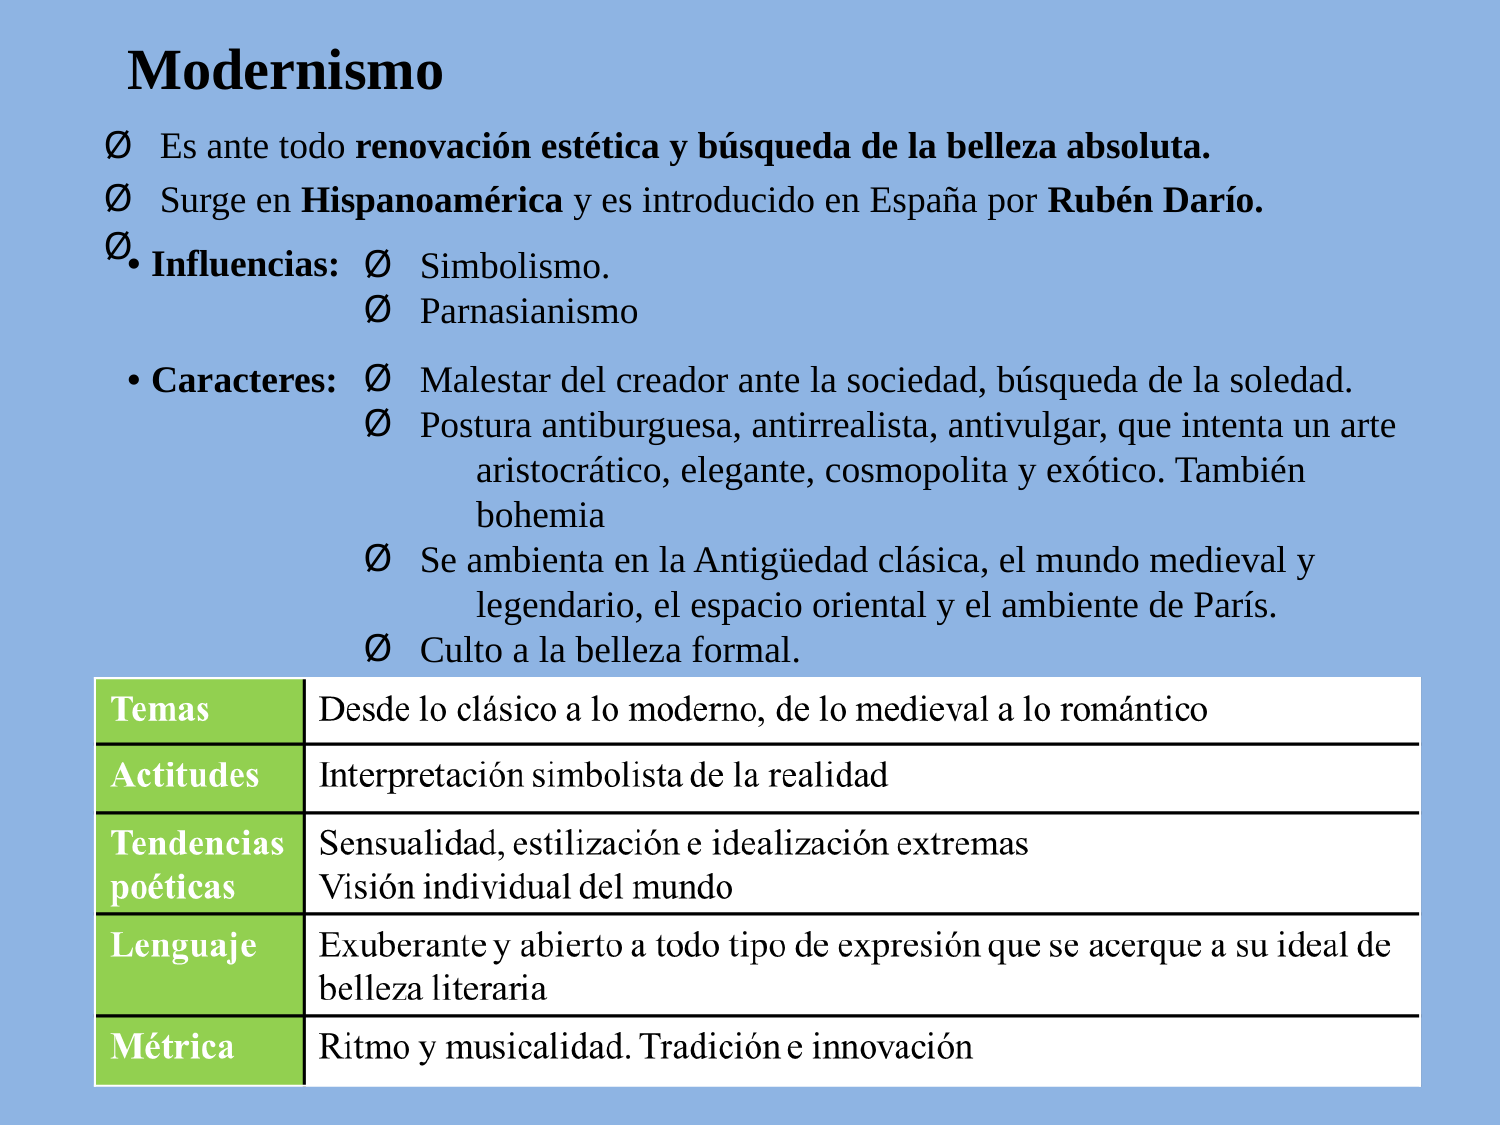

# Modernismo
Es ante todo renovación estética y búsqueda de la belleza absoluta.
Surge en Hispanoamérica y es introducido en España por Rubén Darío.
• Influencias:
Simbolismo.
Parnasianismo
• Caracteres:
Malestar del creador ante la sociedad, búsqueda de la soledad.
Postura antiburguesa, antirrealista, antivulgar, que intenta un arte aristocrático, elegante, cosmopolita y exótico. También bohemia
Se ambienta en la Antigüedad clásica, el mundo medieval y legendario, el espacio oriental y el ambiente de París.
Culto a la belleza formal.